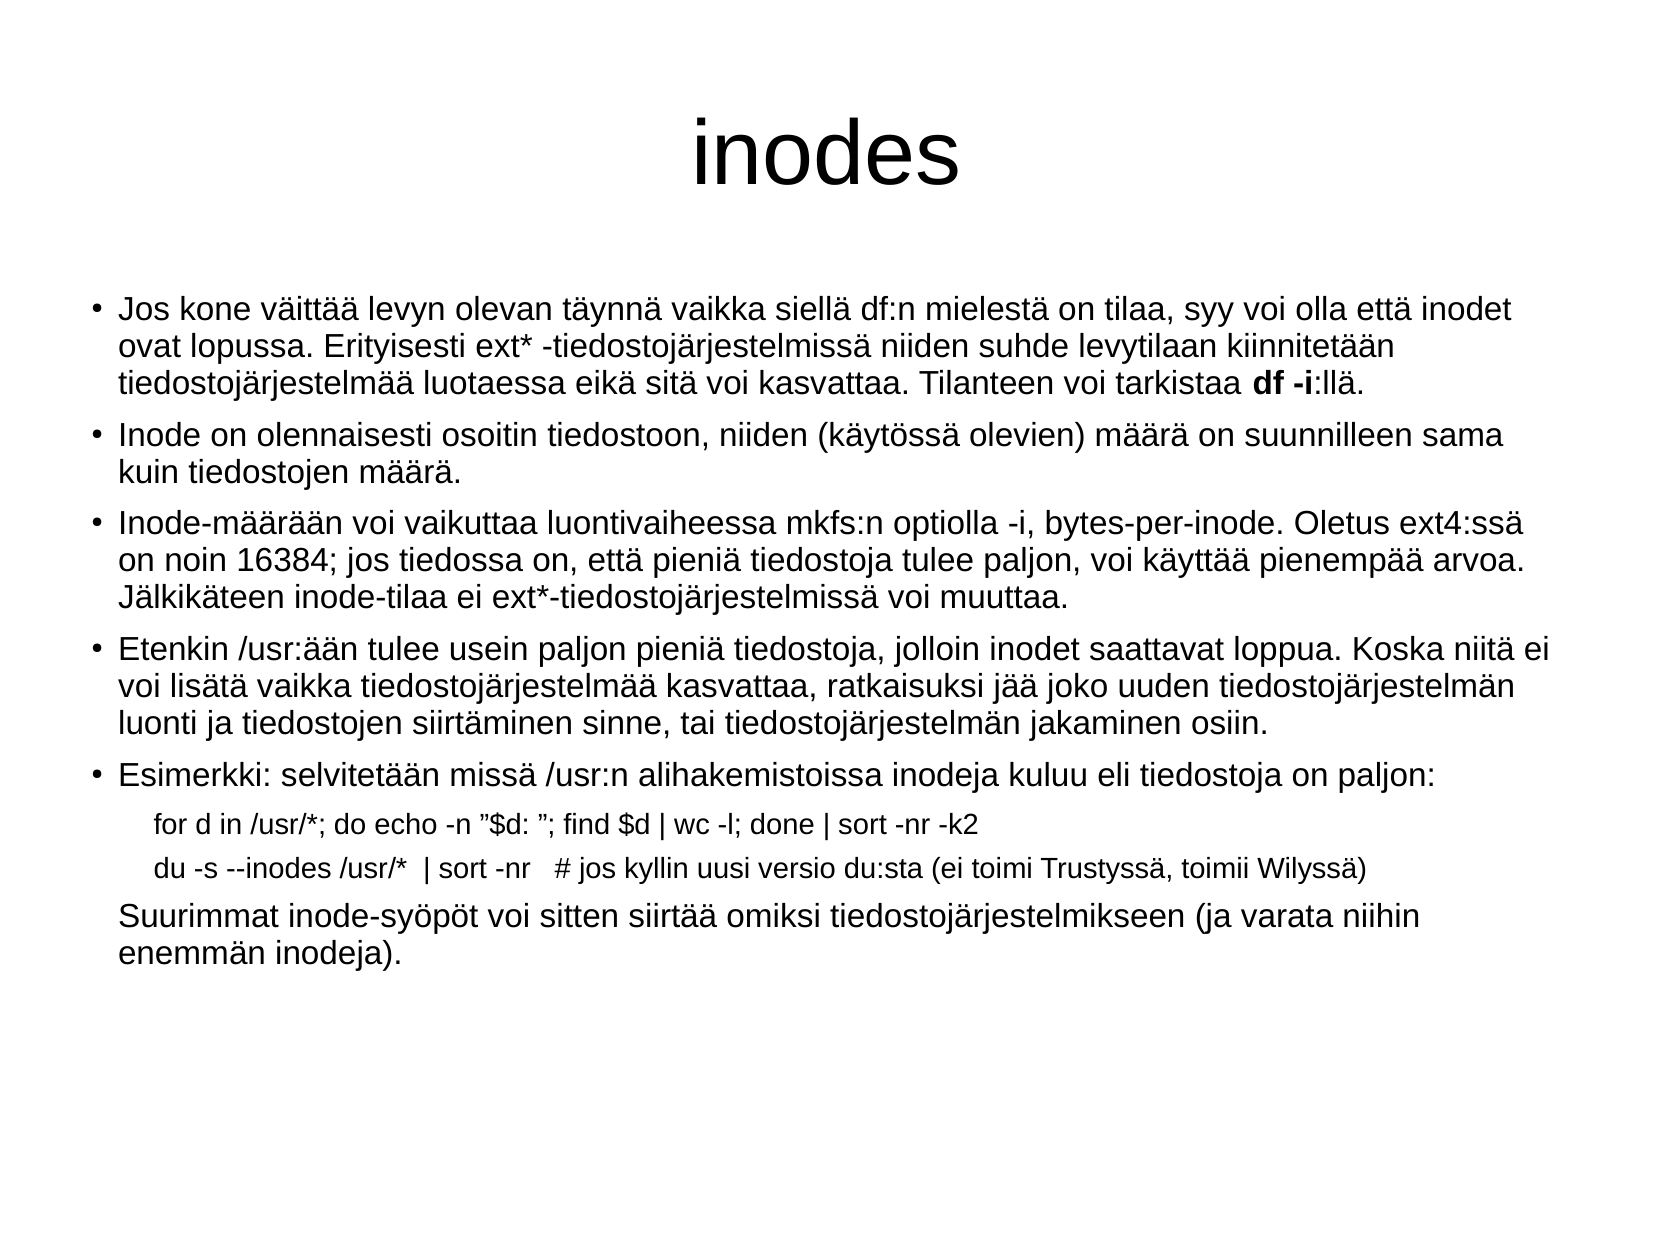

# inodes
Jos kone väittää levyn olevan täynnä vaikka siellä df:n mielestä on tilaa, syy voi olla että inodet ovat lopussa. Erityisesti ext* -tiedostojärjestelmissä niiden suhde levytilaan kiinnitetään tiedostojärjestelmää luotaessa eikä sitä voi kasvattaa. Tilanteen voi tarkistaa df -i:llä.
Inode on olennaisesti osoitin tiedostoon, niiden (käytössä olevien) määrä on suunnilleen sama kuin tiedostojen määrä.
Inode-määrään voi vaikuttaa luontivaiheessa mkfs:n optiolla -i, bytes-per-inode. Oletus ext4:ssä on noin 16384; jos tiedossa on, että pieniä tiedostoja tulee paljon, voi käyttää pienempää arvoa. Jälkikäteen inode-tilaa ei ext*-tiedostojärjestelmissä voi muuttaa.
Etenkin /usr:ään tulee usein paljon pieniä tiedostoja, jolloin inodet saattavat loppua. Koska niitä ei voi lisätä vaikka tiedostojärjestelmää kasvattaa, ratkaisuksi jää joko uuden tiedostojärjestelmän luonti ja tiedostojen siirtäminen sinne, tai tiedostojärjestelmän jakaminen osiin.
Esimerkki: selvitetään missä /usr:n alihakemistoissa inodeja kuluu eli tiedostoja on paljon:
for d in /usr/*; do echo -n ”$d: ”; find $d | wc -l; done | sort -nr -k2
du -s --inodes /usr/*  | sort -nr # jos kyllin uusi versio du:sta (ei toimi Trustyssä, toimii Wilyssä)
Suurimmat inode-syöpöt voi sitten siirtää omiksi tiedostojärjestelmikseen (ja varata niihin enemmän inodeja).